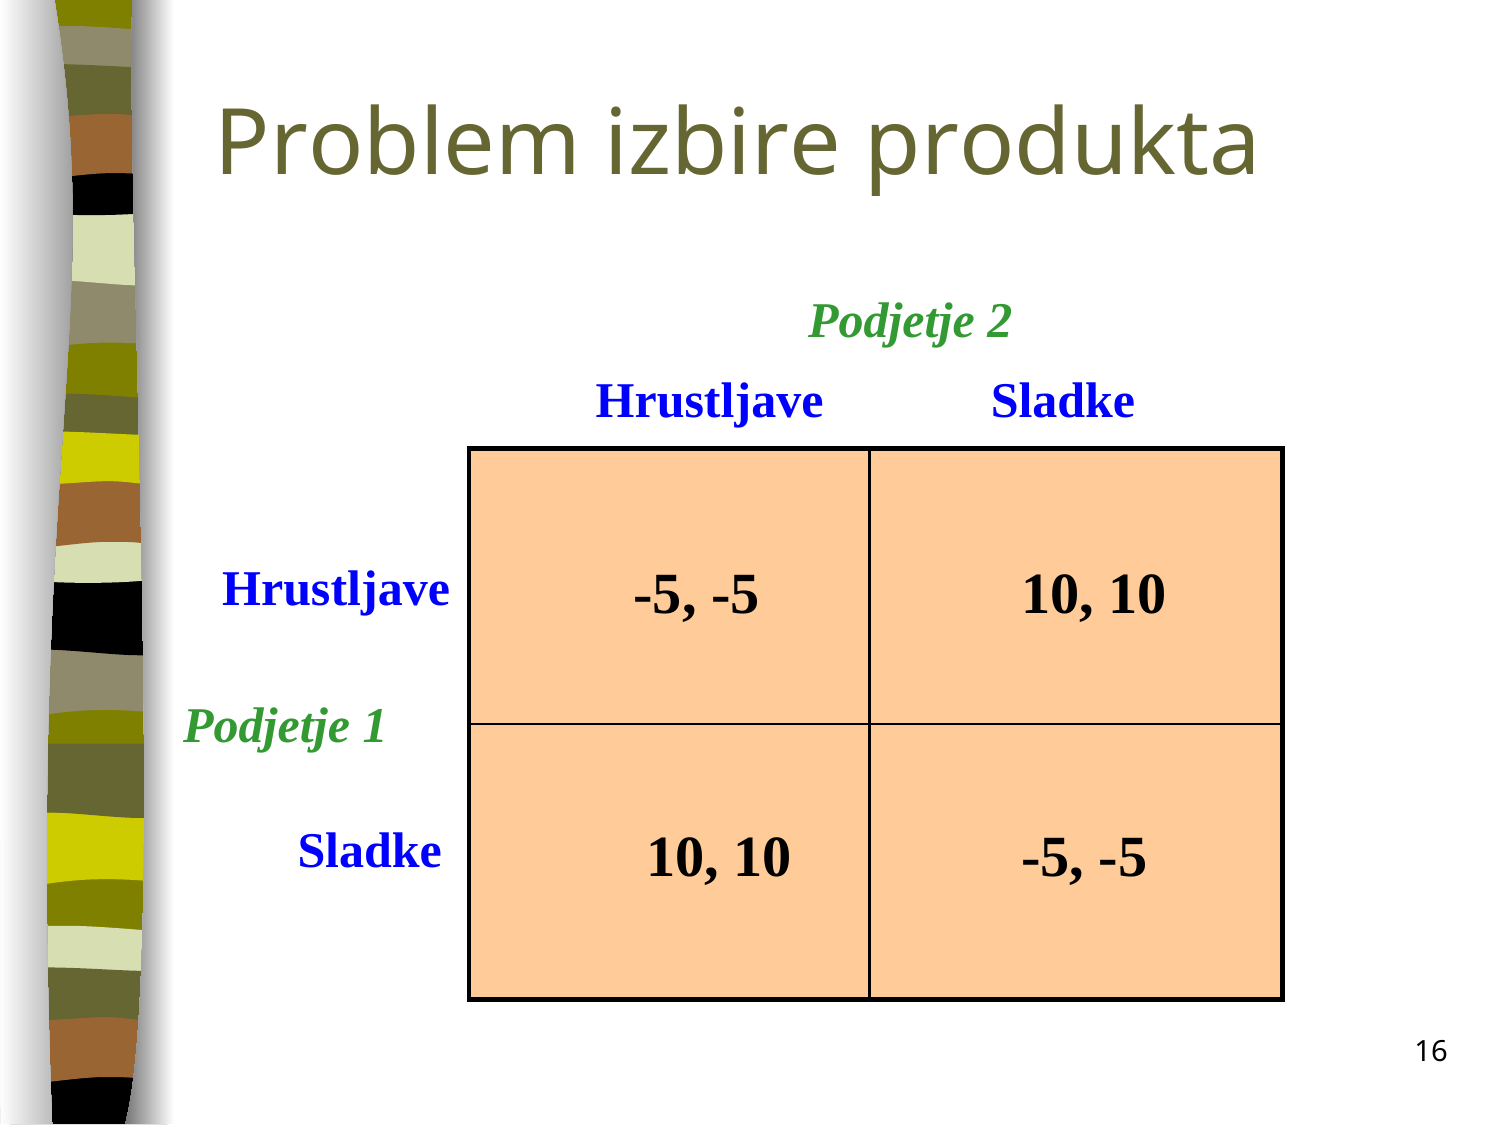

# Problem izbire produkta
Podjetje 2
Hrustljave
Sladke
Hrustljave
-5, -5
10, 10
Podjetje 1
Sladke
10, 10
-5, -5